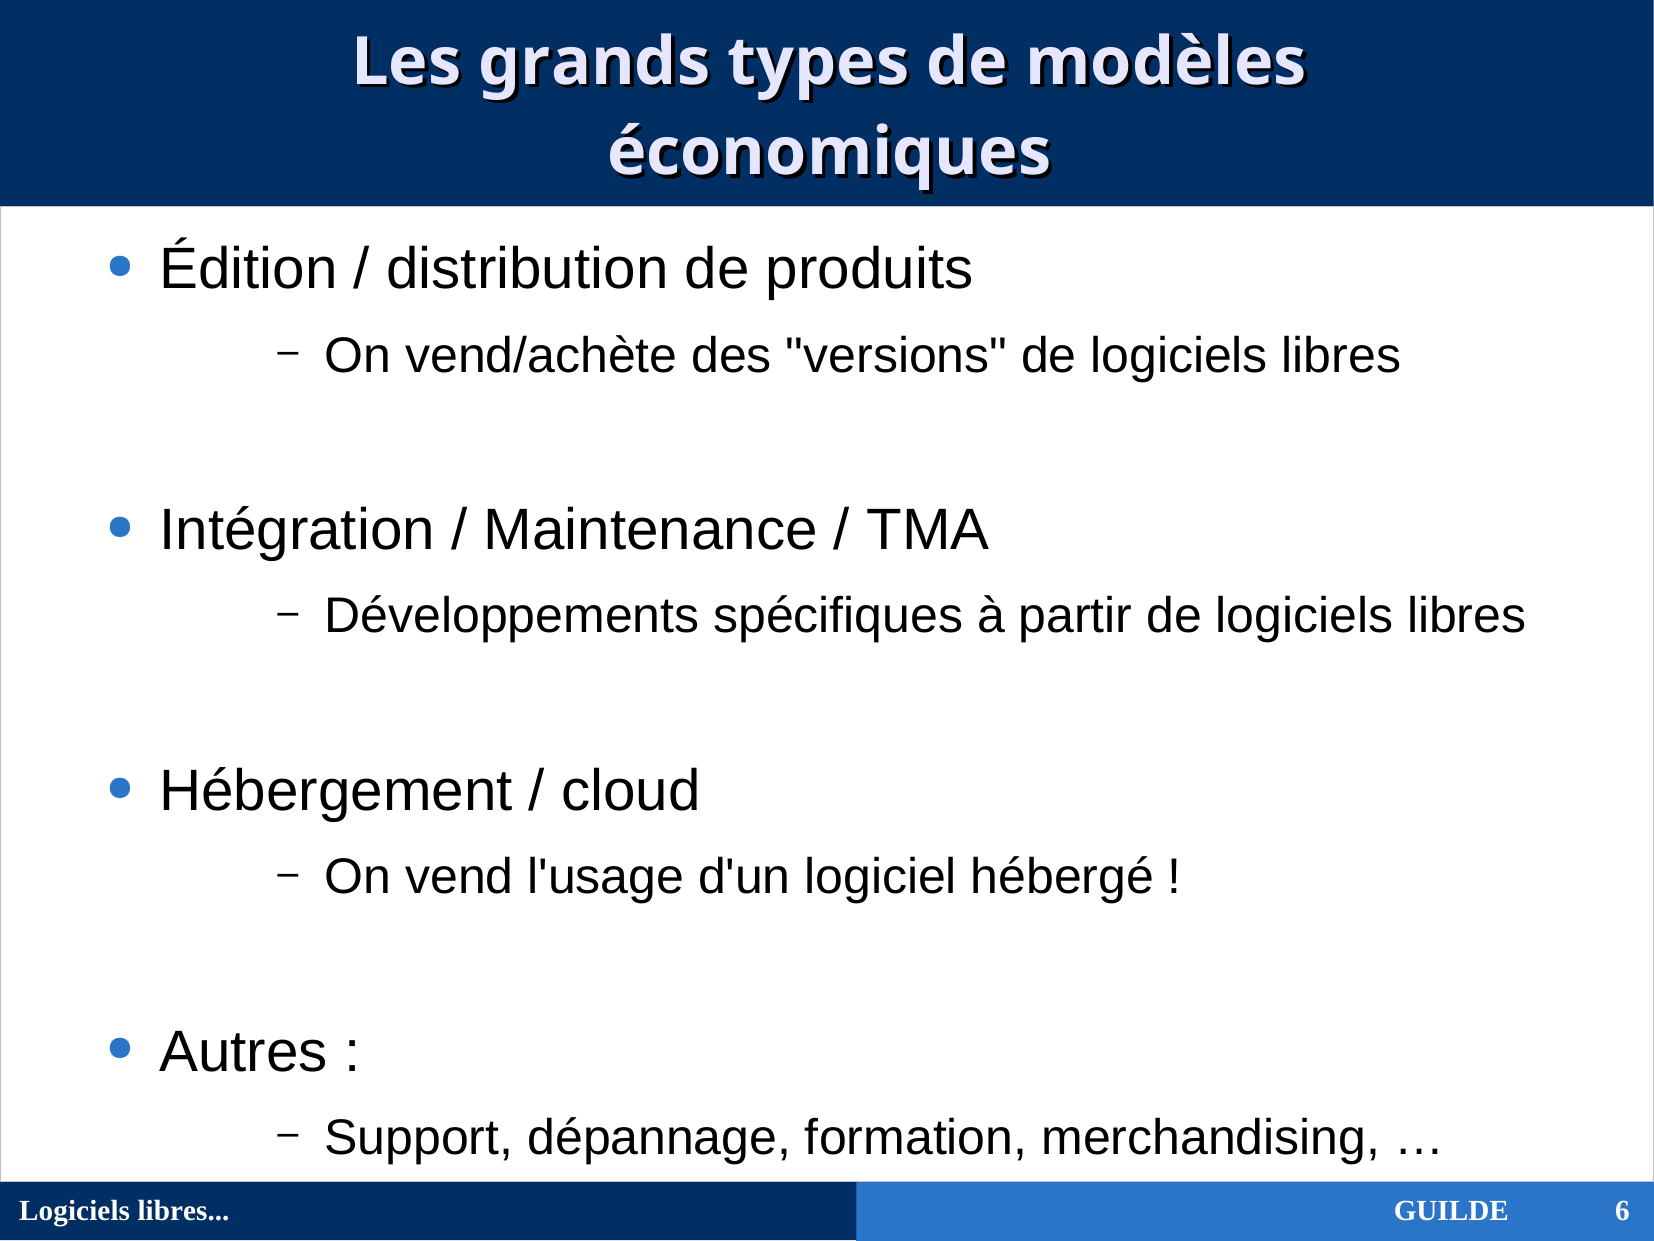

# Les grands types de modèles économiques
Édition / distribution de produits
On vend/achète des "versions" de logiciels libres
Intégration / Maintenance / TMA
Développements spécifiques à partir de logiciels libres
Hébergement / cloud
On vend l'usage d'un logiciel hébergé !
Autres :
Support, dépannage, formation, merchandising, …
6